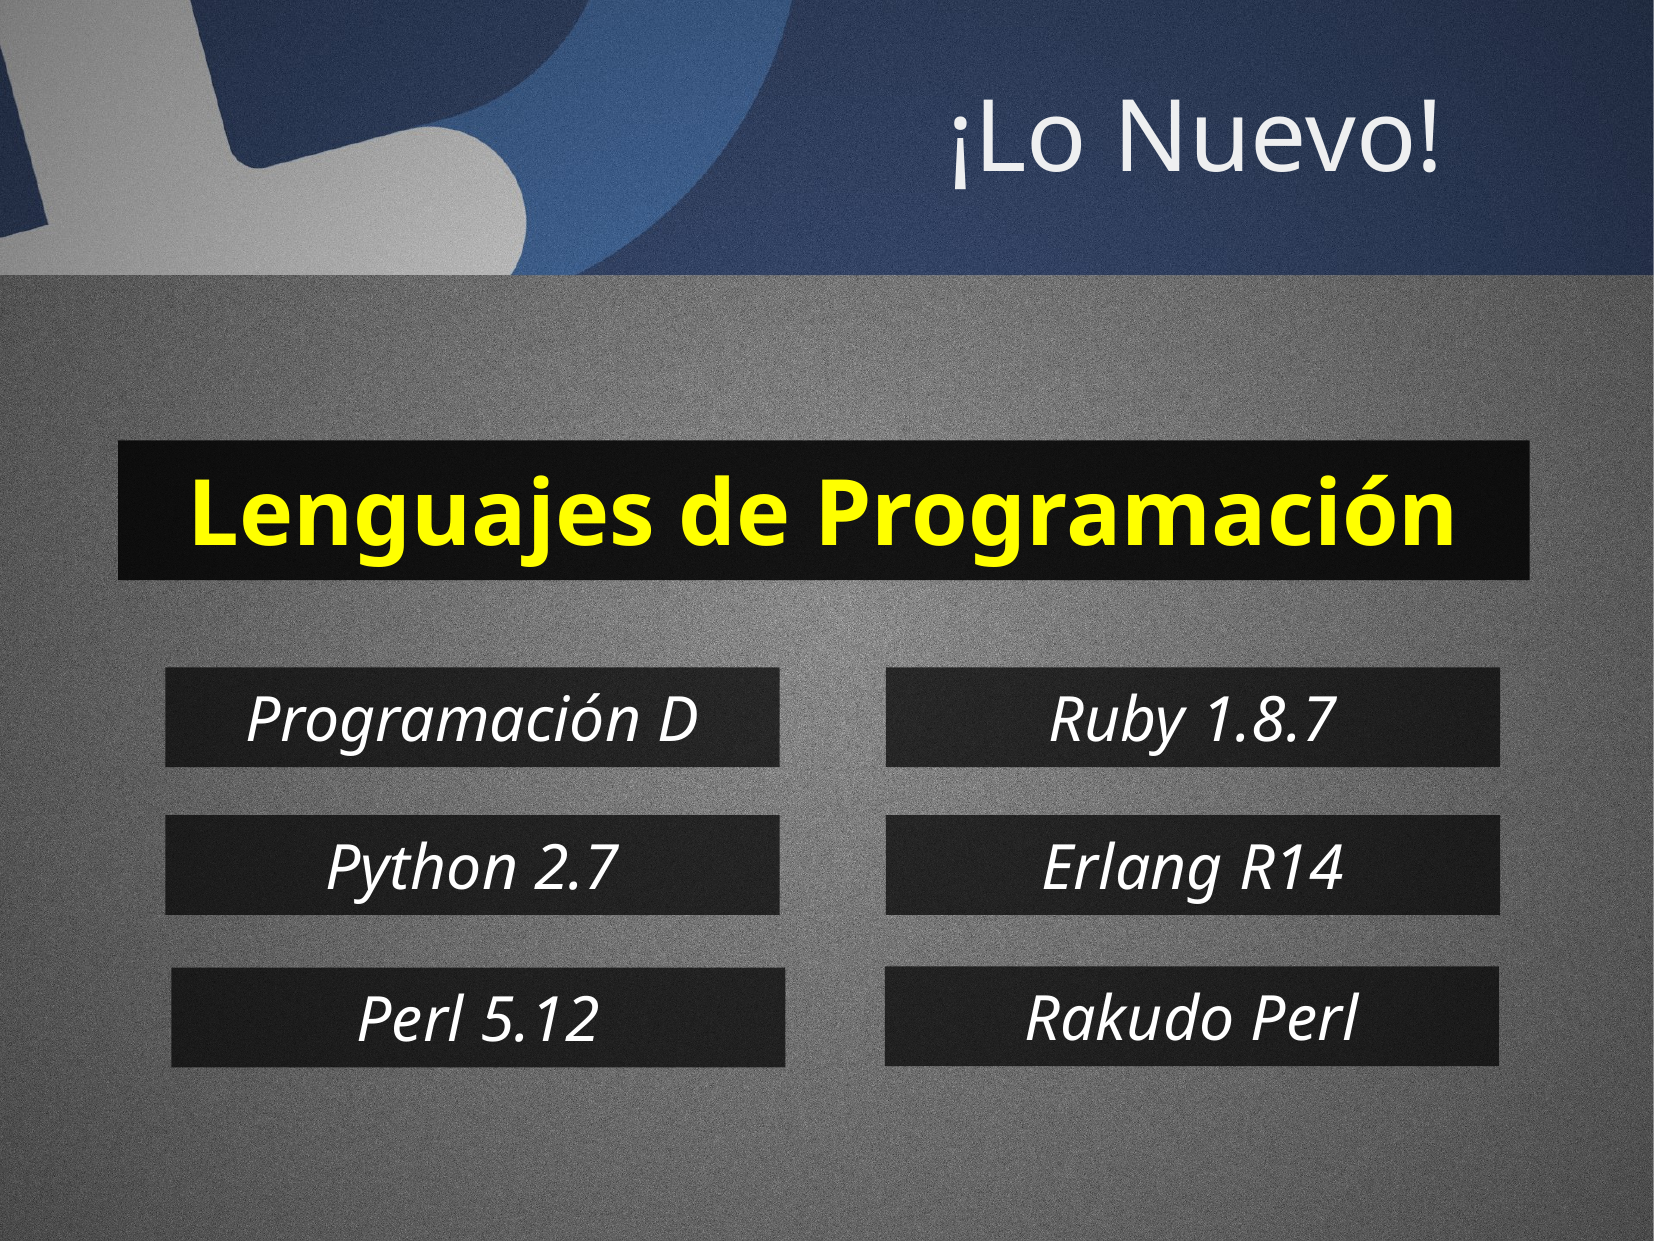

# ¡Lo Nuevo!
Lenguajes de Programación
Programación D
Ruby 1.8.7
Python 2.7
Erlang R14
Rakudo Perl
Perl 5.12